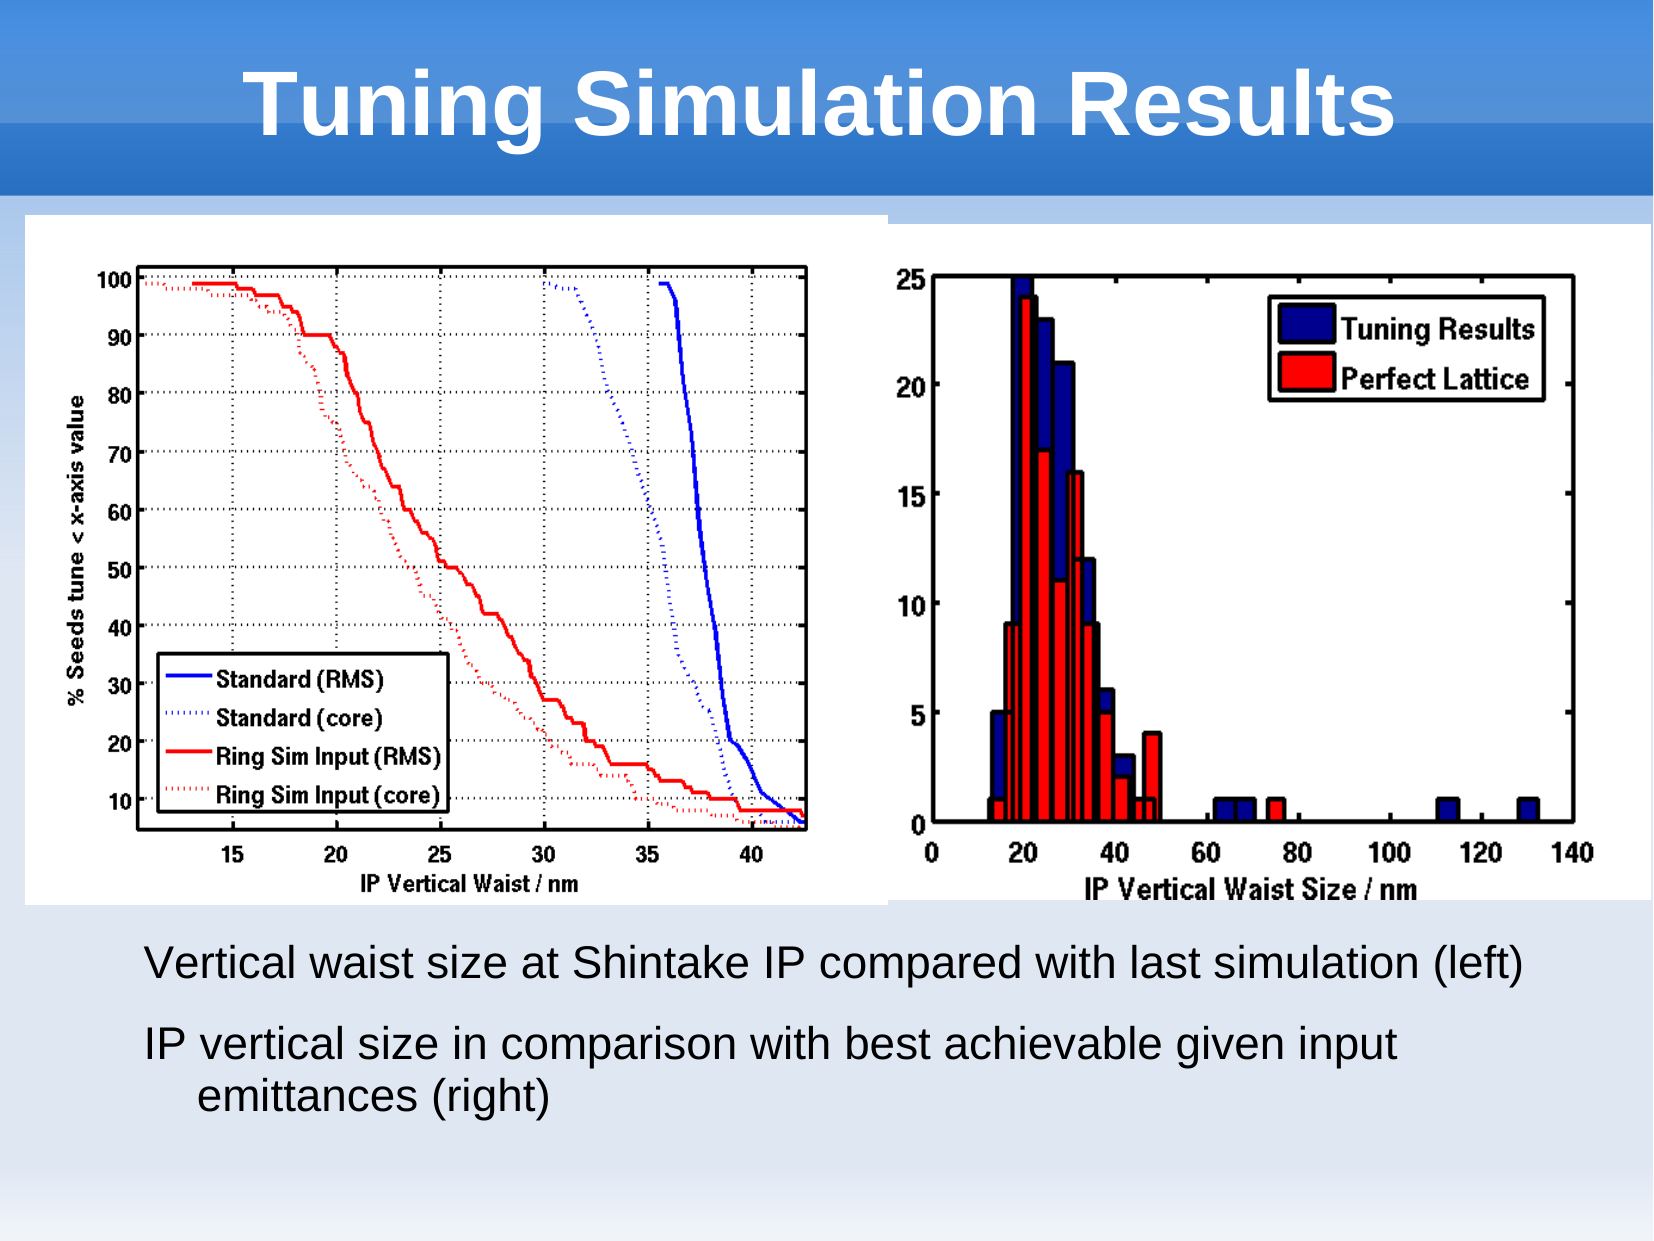

# Tuning Simulation Results
Vertical waist size at Shintake IP compared with last simulation (left)
IP vertical size in comparison with best achievable given input emittances (right)